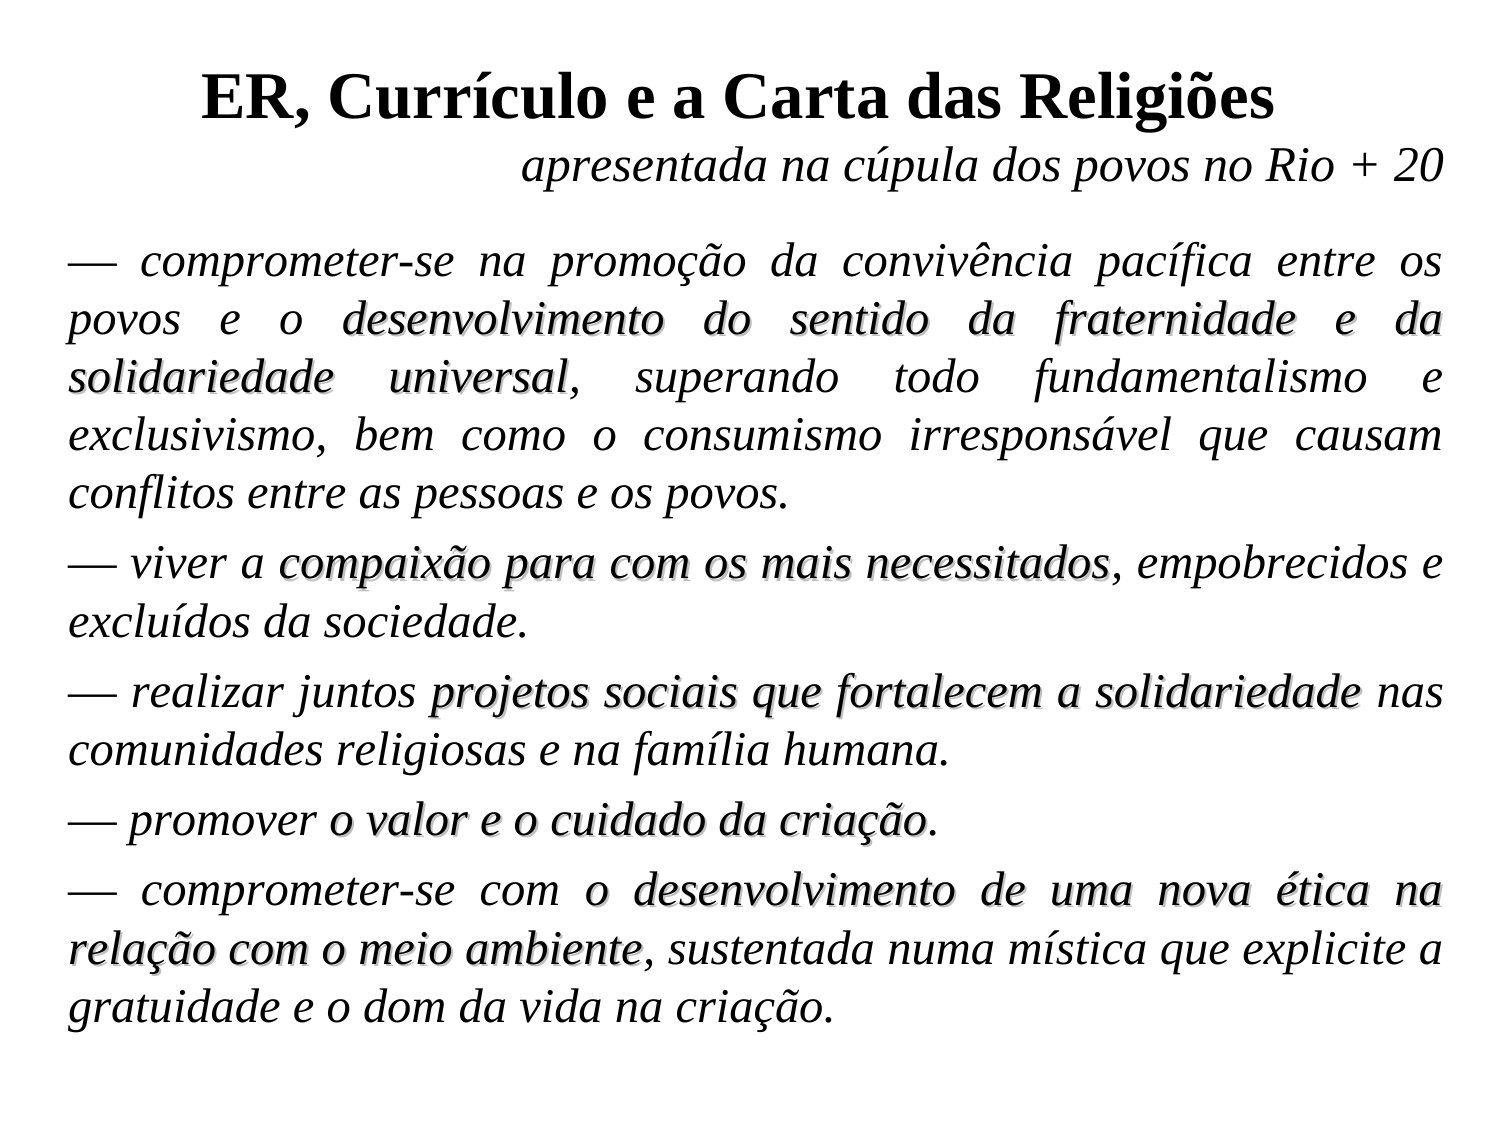

ER, Currículo e a Carta das Religiões
apresentada na cúpula dos povos no Rio + 20
# — comprometer-se na promoção da convivência pacífica entre os povos e o desenvolvimento do sentido da fraternidade e da solidariedade universal, superando todo fundamentalismo e exclusivismo, bem como o consumismo irresponsável que causam conflitos entre as pessoas e os povos.
— viver a compaixão para com os mais necessitados, empobrecidos e excluídos da sociedade.
— realizar juntos projetos sociais que fortalecem a solidariedade nas comunidades religiosas e na família humana.
— promover o valor e o cuidado da criação.
— comprometer-se com o desenvolvimento de uma nova ética na relação com o meio ambiente, sustentada numa mística que explicite a gratuidade e o dom da vida na criação.